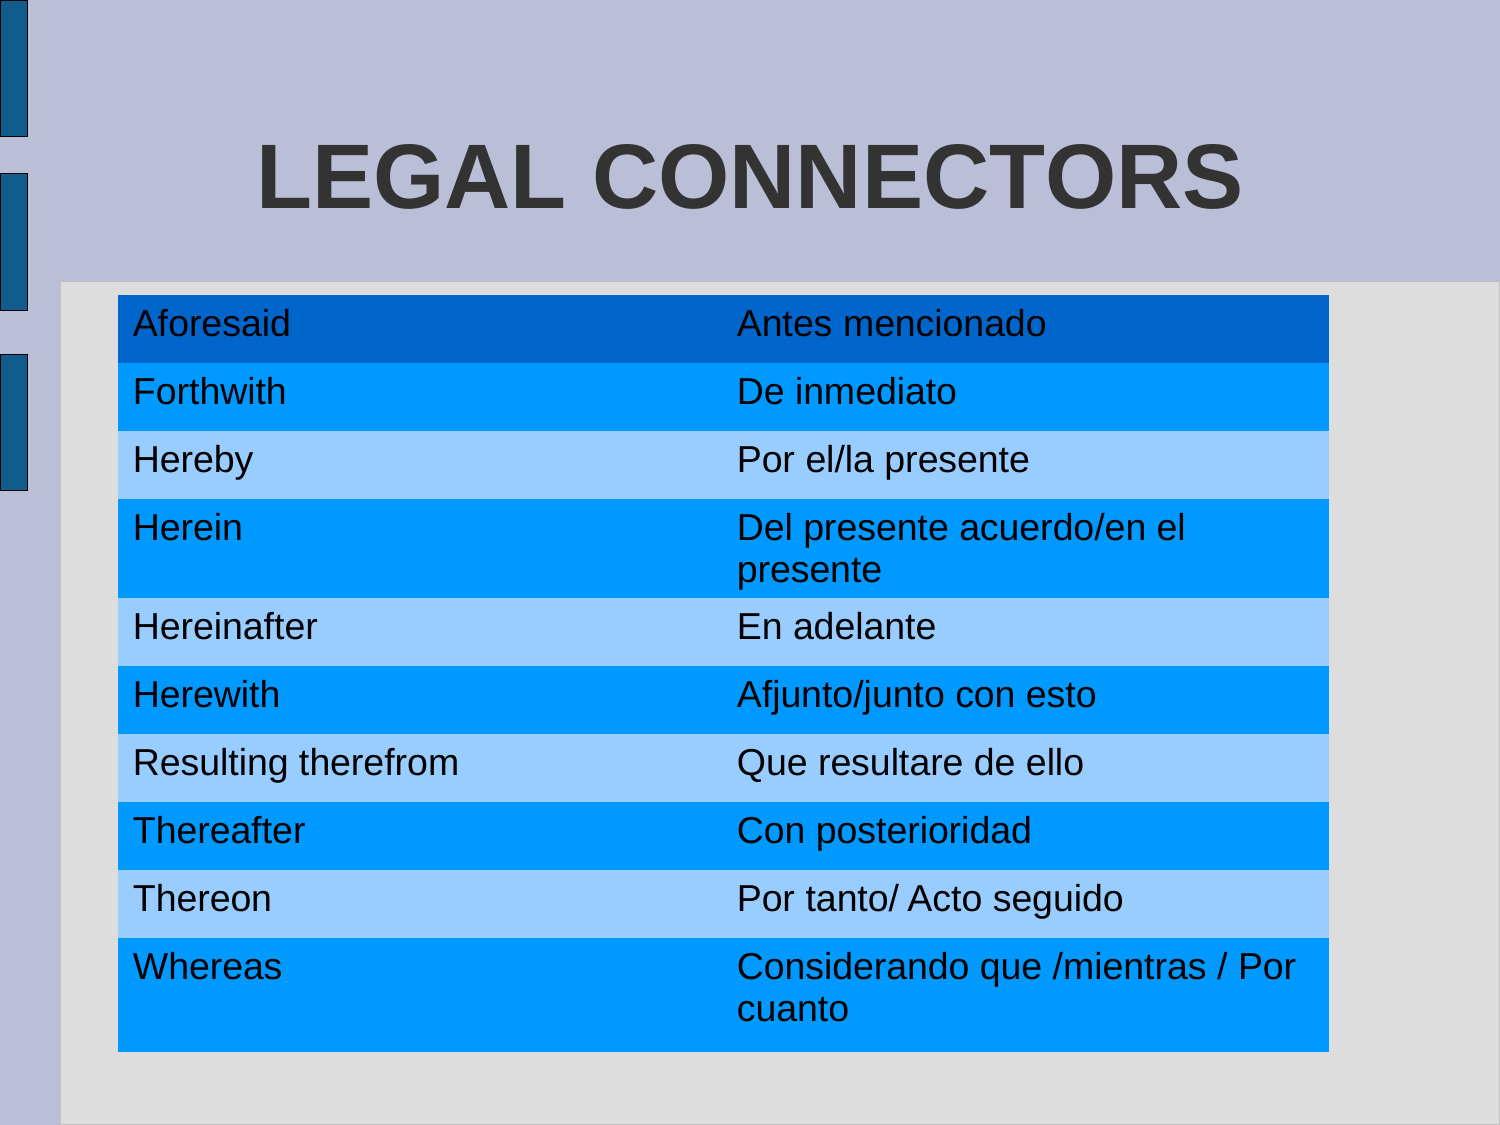

# LEGAL CONNECTORS
| Aforesaid | Antes mencionado |
| --- | --- |
| Forthwith | De inmediato |
| Hereby | Por el/la presente |
| Herein | Del presente acuerdo/en el presente |
| Hereinafter | En adelante |
| Herewith | Afjunto/junto con esto |
| Resulting therefrom | Que resultare de ello |
| Thereafter | Con posterioridad |
| Thereon | Por tanto/ Acto seguido |
| Whereas | Considerando que /mientras / Por cuanto |